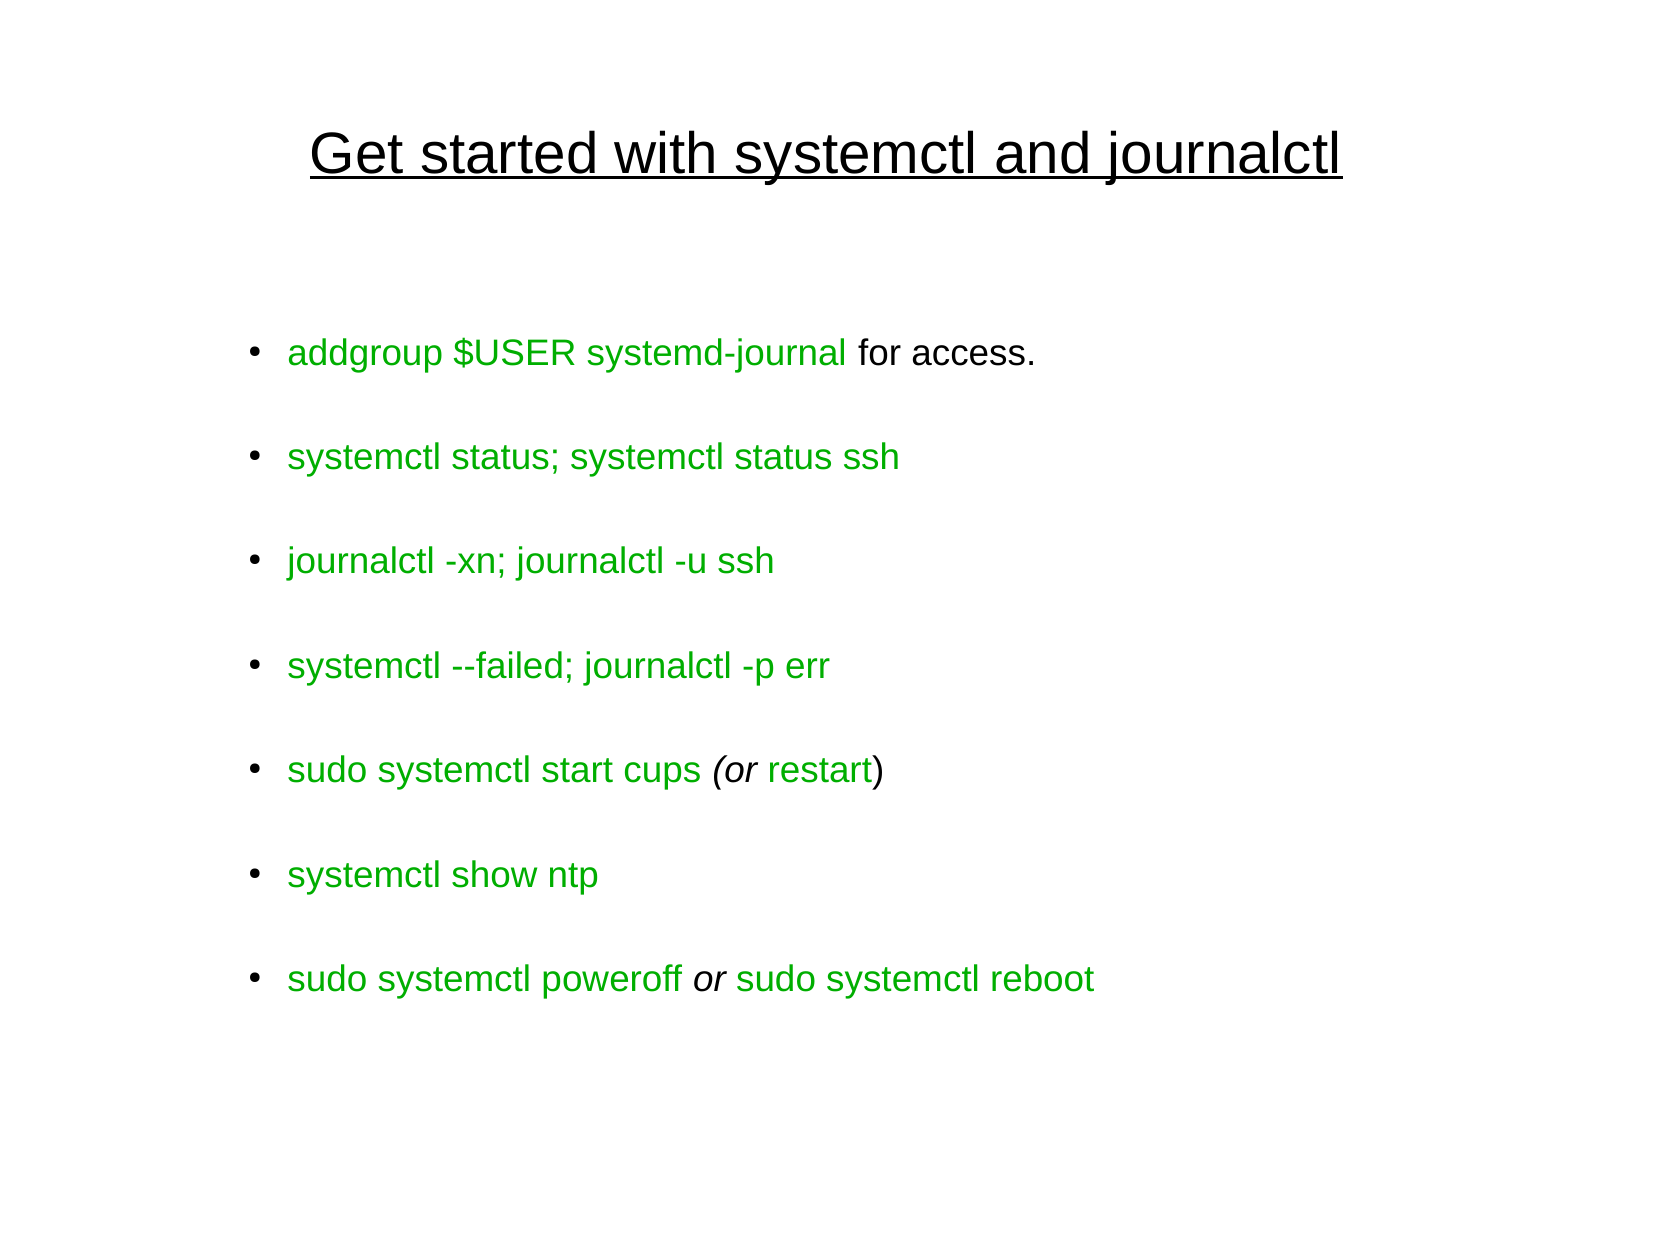

# Get started with systemctl and journalctl
addgroup $USER systemd-journal for access.
systemctl status; systemctl status ssh
journalctl -xn; journalctl -u ssh
systemctl --failed; journalctl -p err
sudo systemctl start cups (or restart)
systemctl show ntp
sudo systemctl poweroff or sudo systemctl reboot